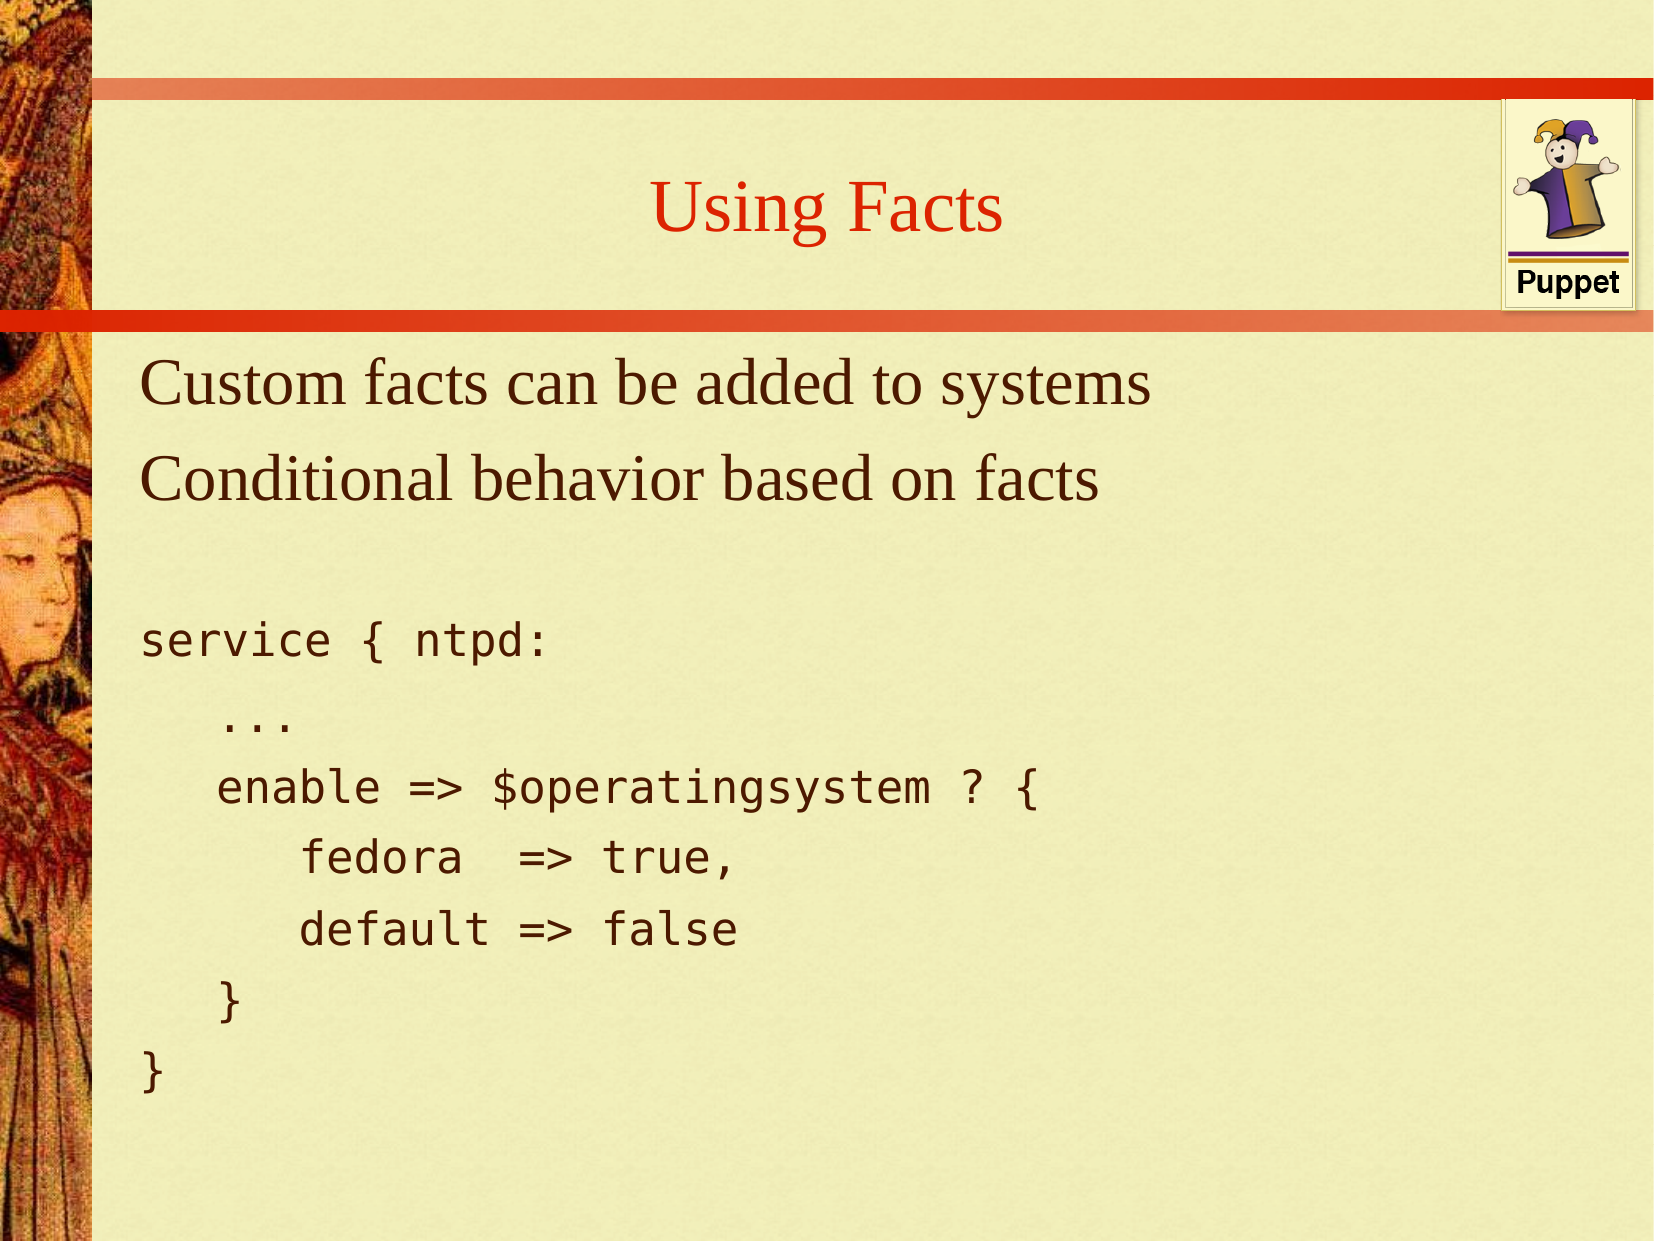

# Using Facts
Custom facts can be added to systems
Conditional behavior based on facts
service { ntpd:
...
enable => $operatingsystem ? {
fedora => true,
default => false
}
}